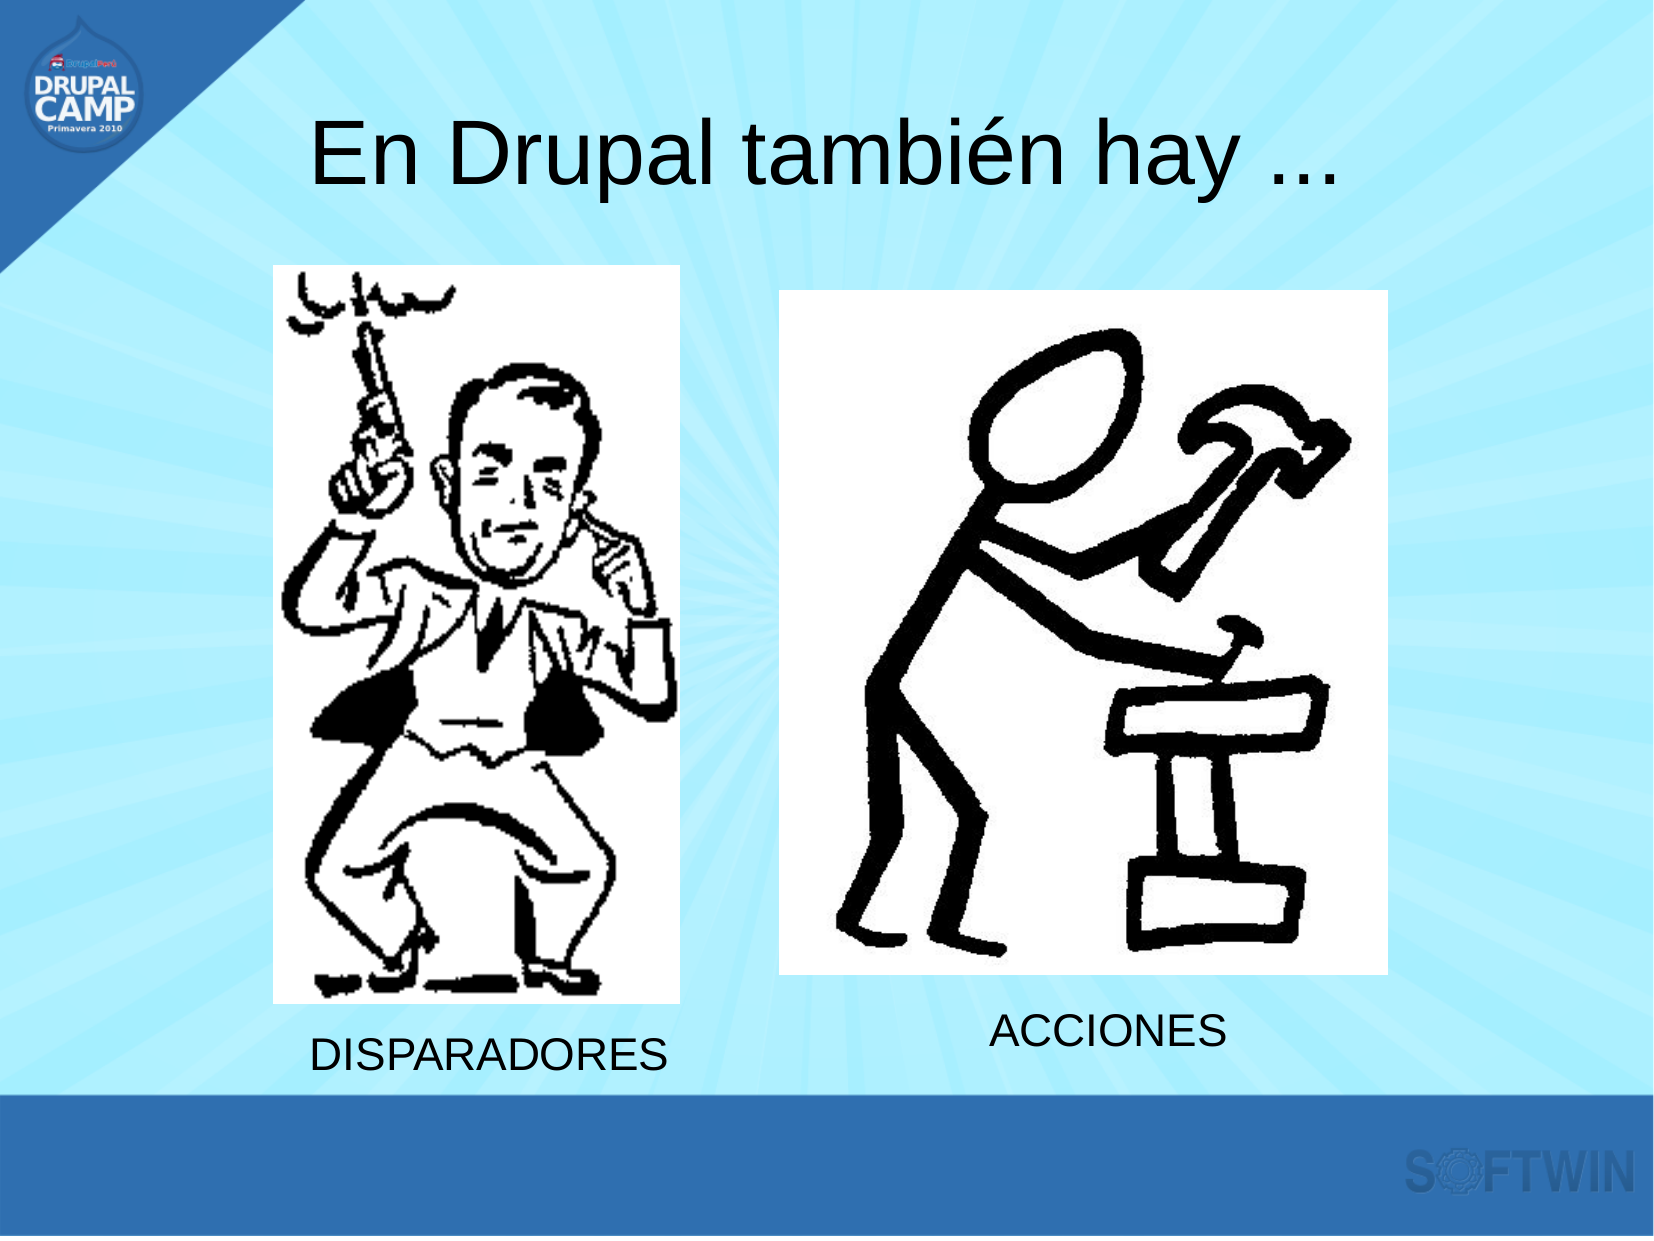

# En Drupal también hay ...
ACCIONES
DISPARADORES